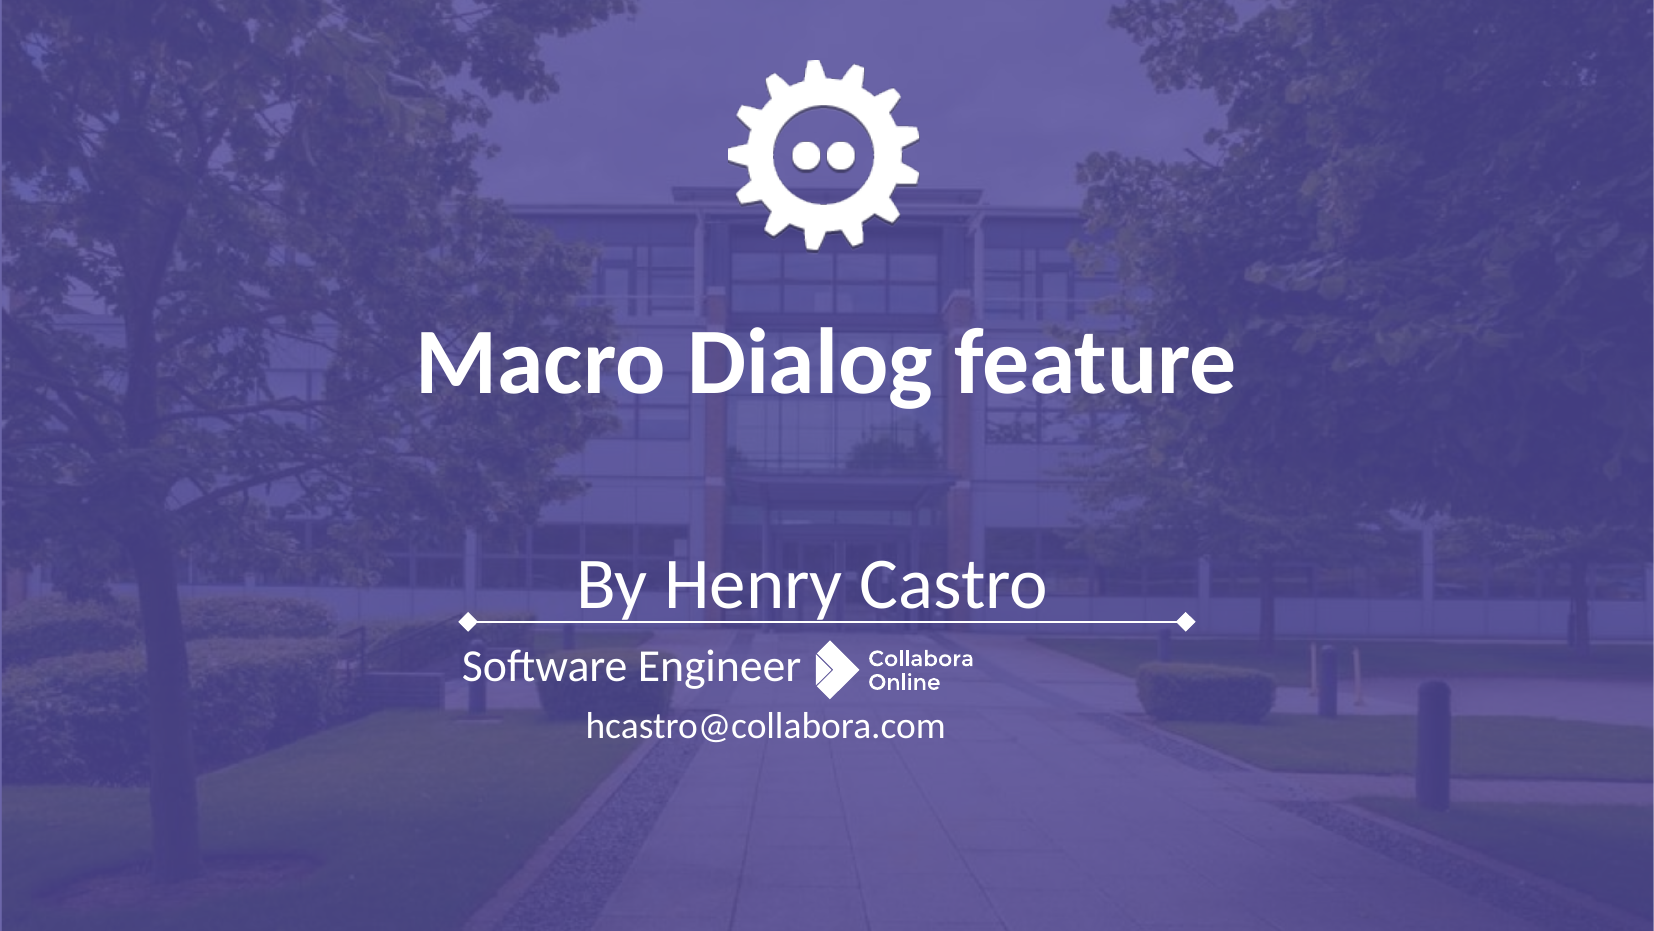

# Macro Dialog feature
By Henry Castro
Software Engineer
hcastro@collabora.com